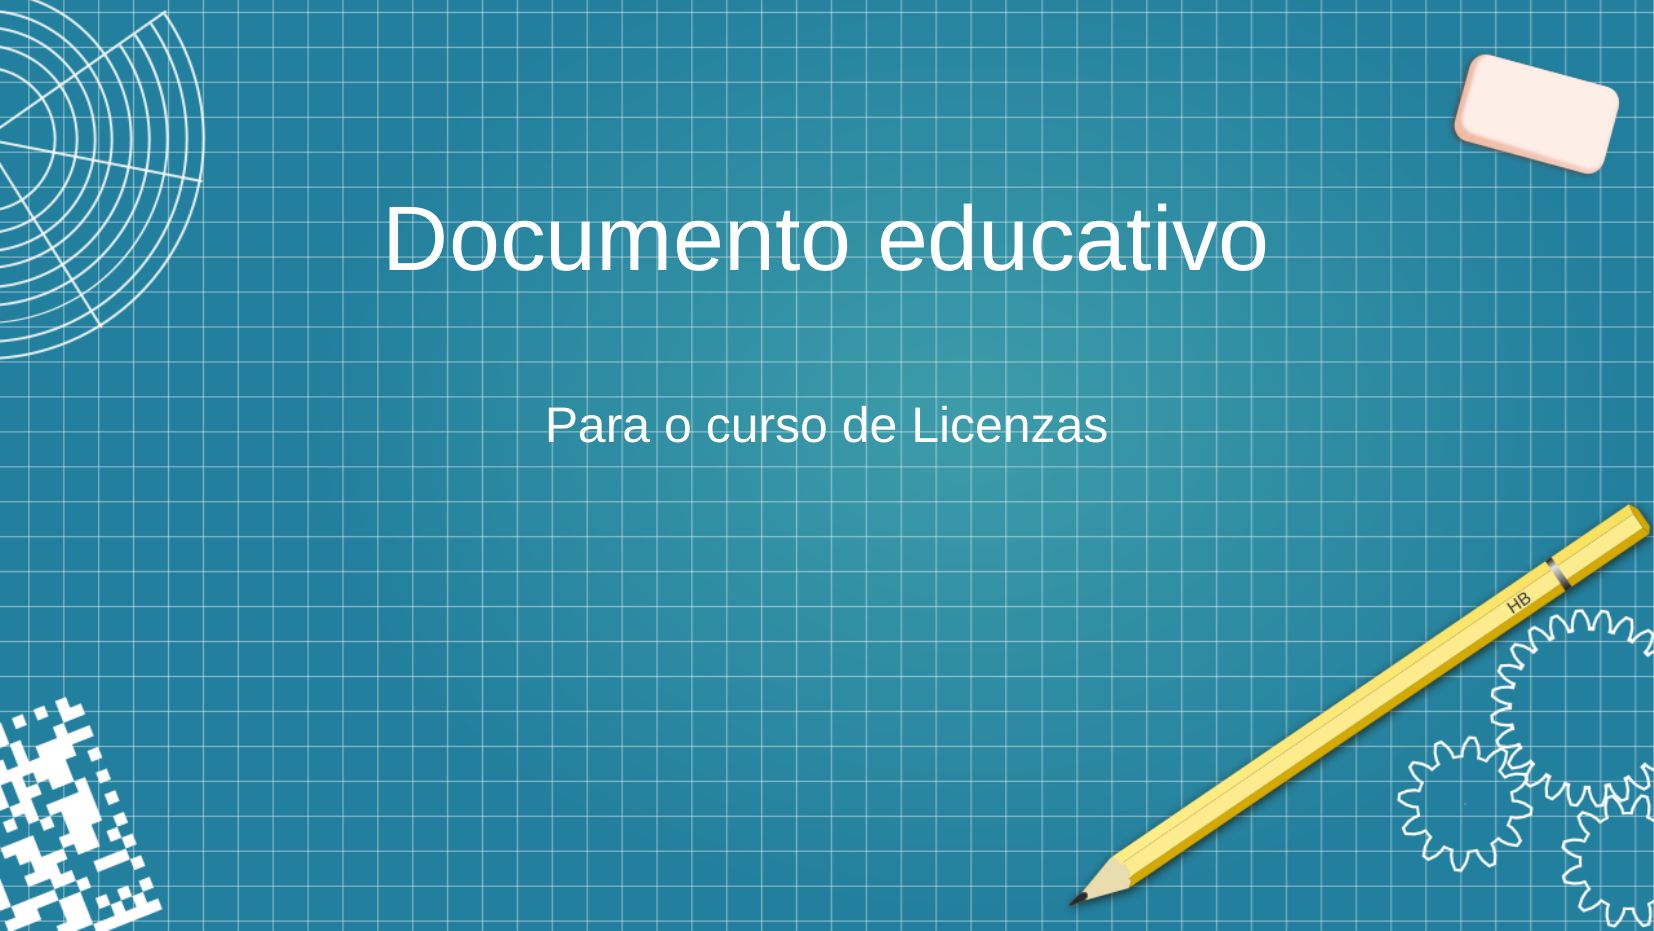

# Documento educativo
Para o curso de Licenzas